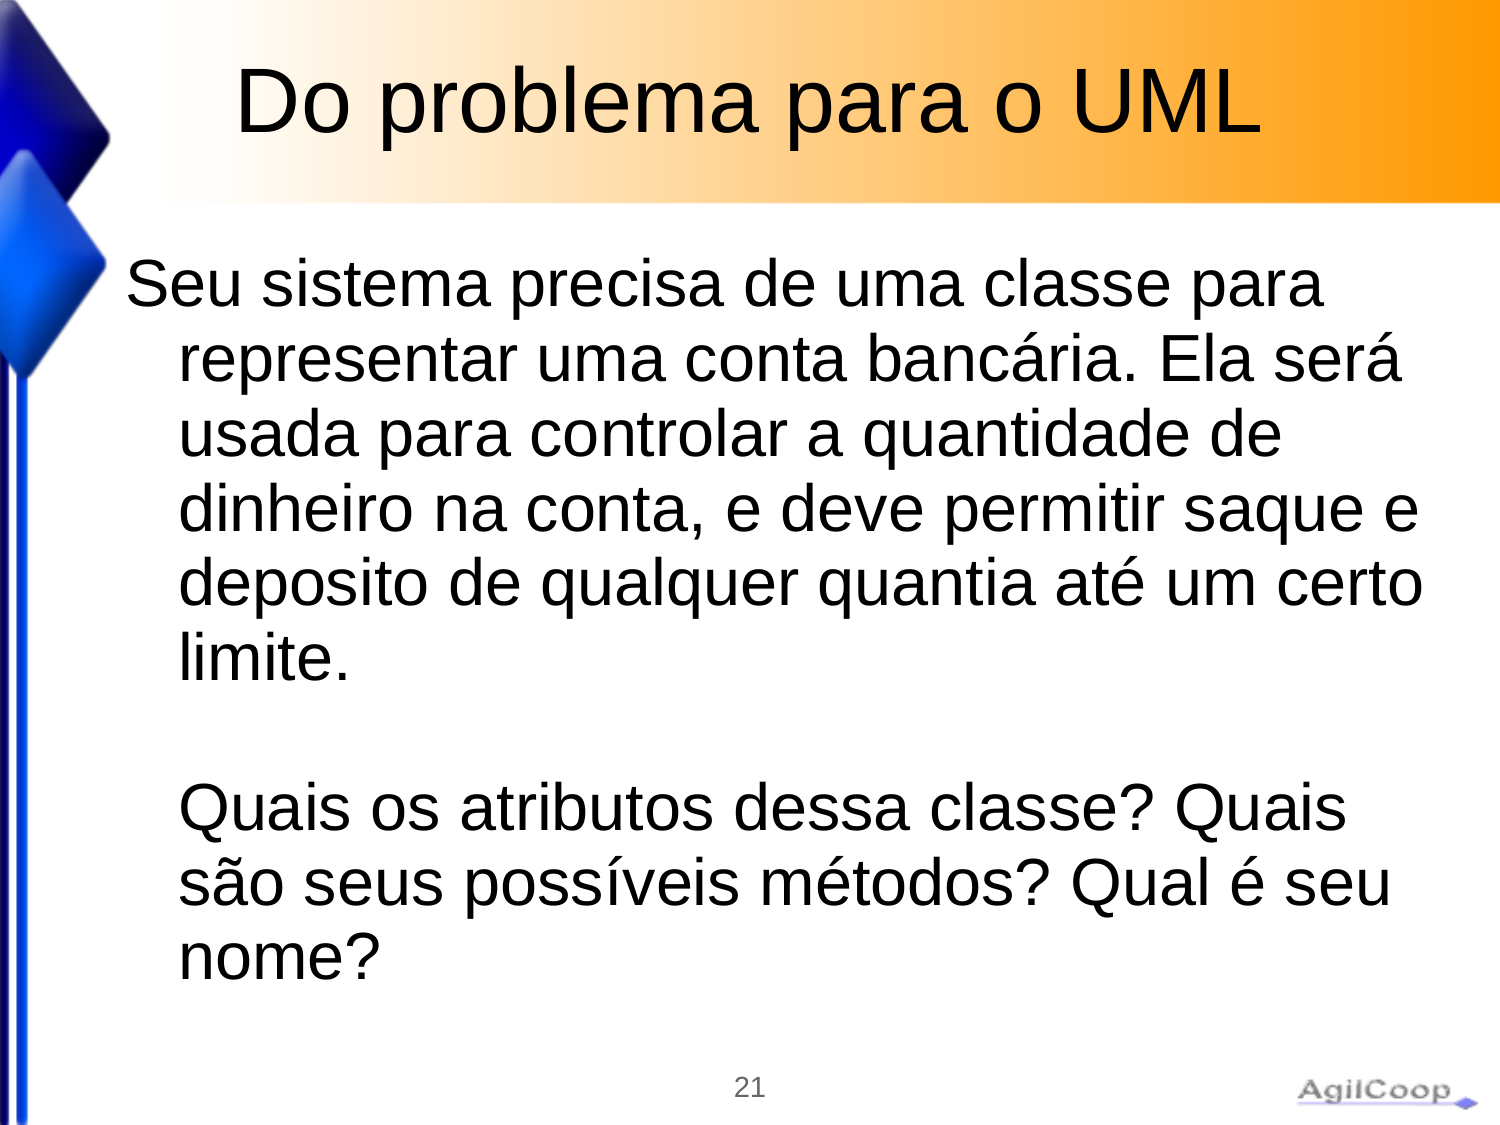

# Do problema para o UML
Seu sistema precisa de uma classe para representar uma conta bancária. Ela será usada para controlar a quantidade de dinheiro na conta, e deve permitir saque e deposito de qualquer quantia até um certo limite.
Quais os atributos dessa classe? Quais são seus possíveis métodos? Qual é seu nome?
21